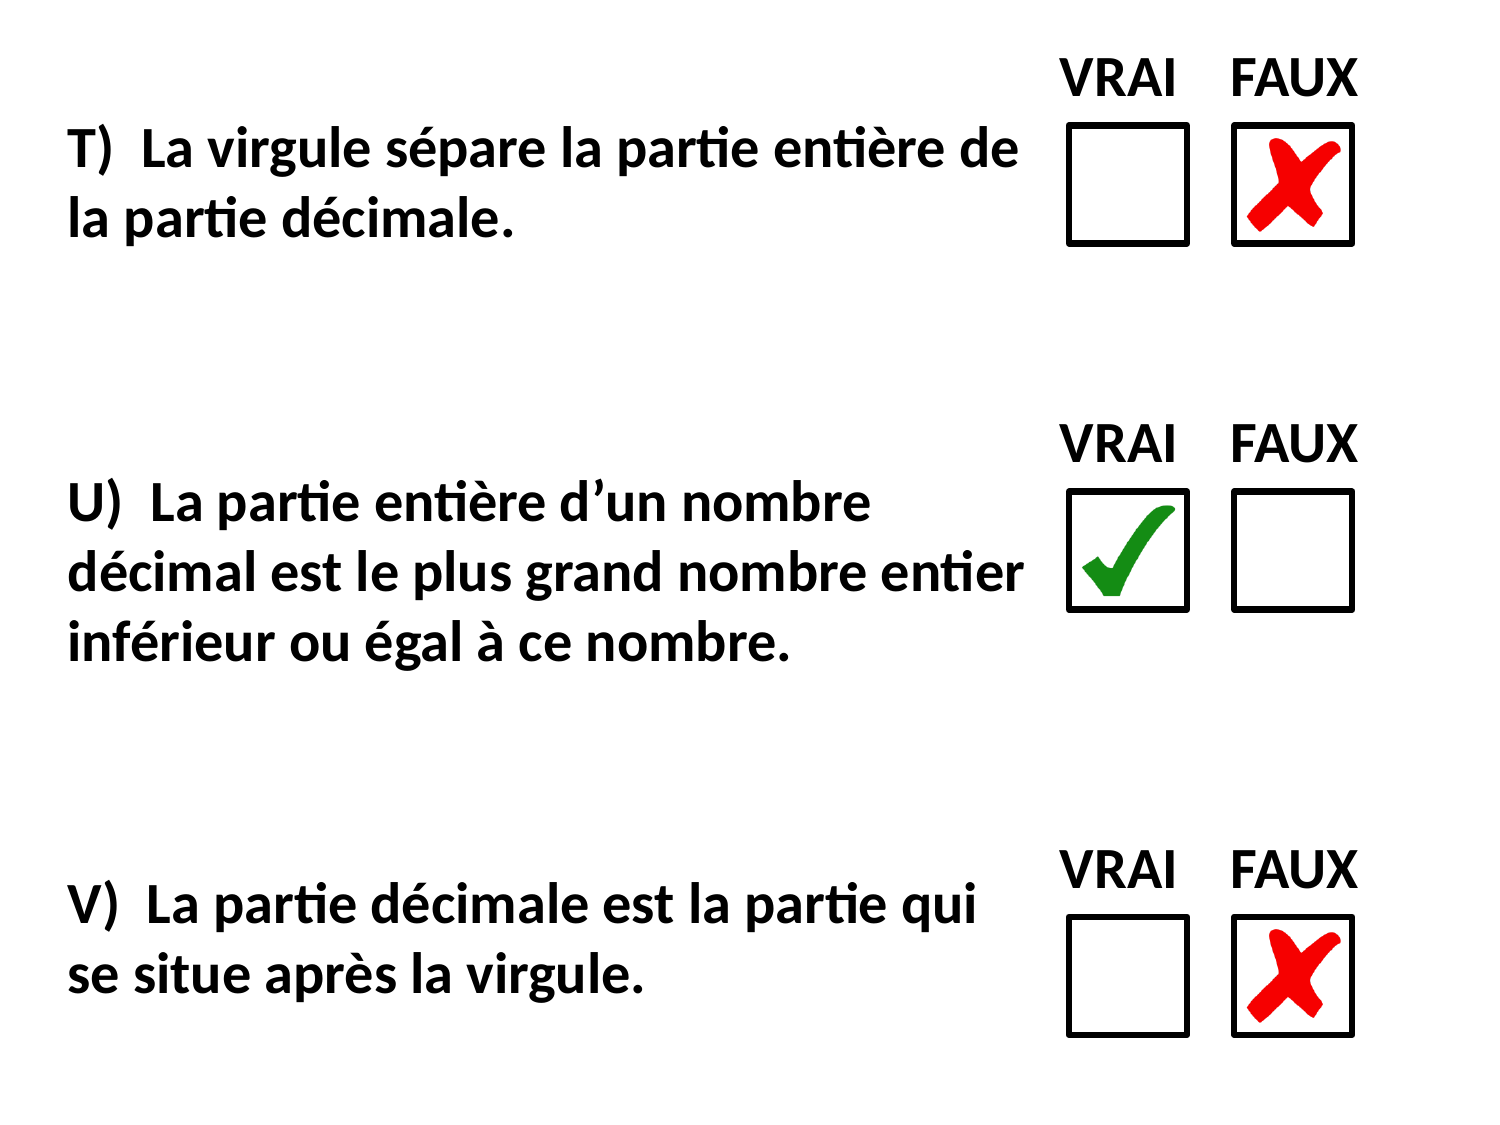

VRAI FAUX
T) La virgule sépare la partie entière de la partie décimale.
VRAI FAUX
U) La partie entière d’un nombre décimal est le plus grand nombre entier inférieur ou égal à ce nombre.
VRAI FAUX
V) La partie décimale est la partie qui se situe après la virgule.